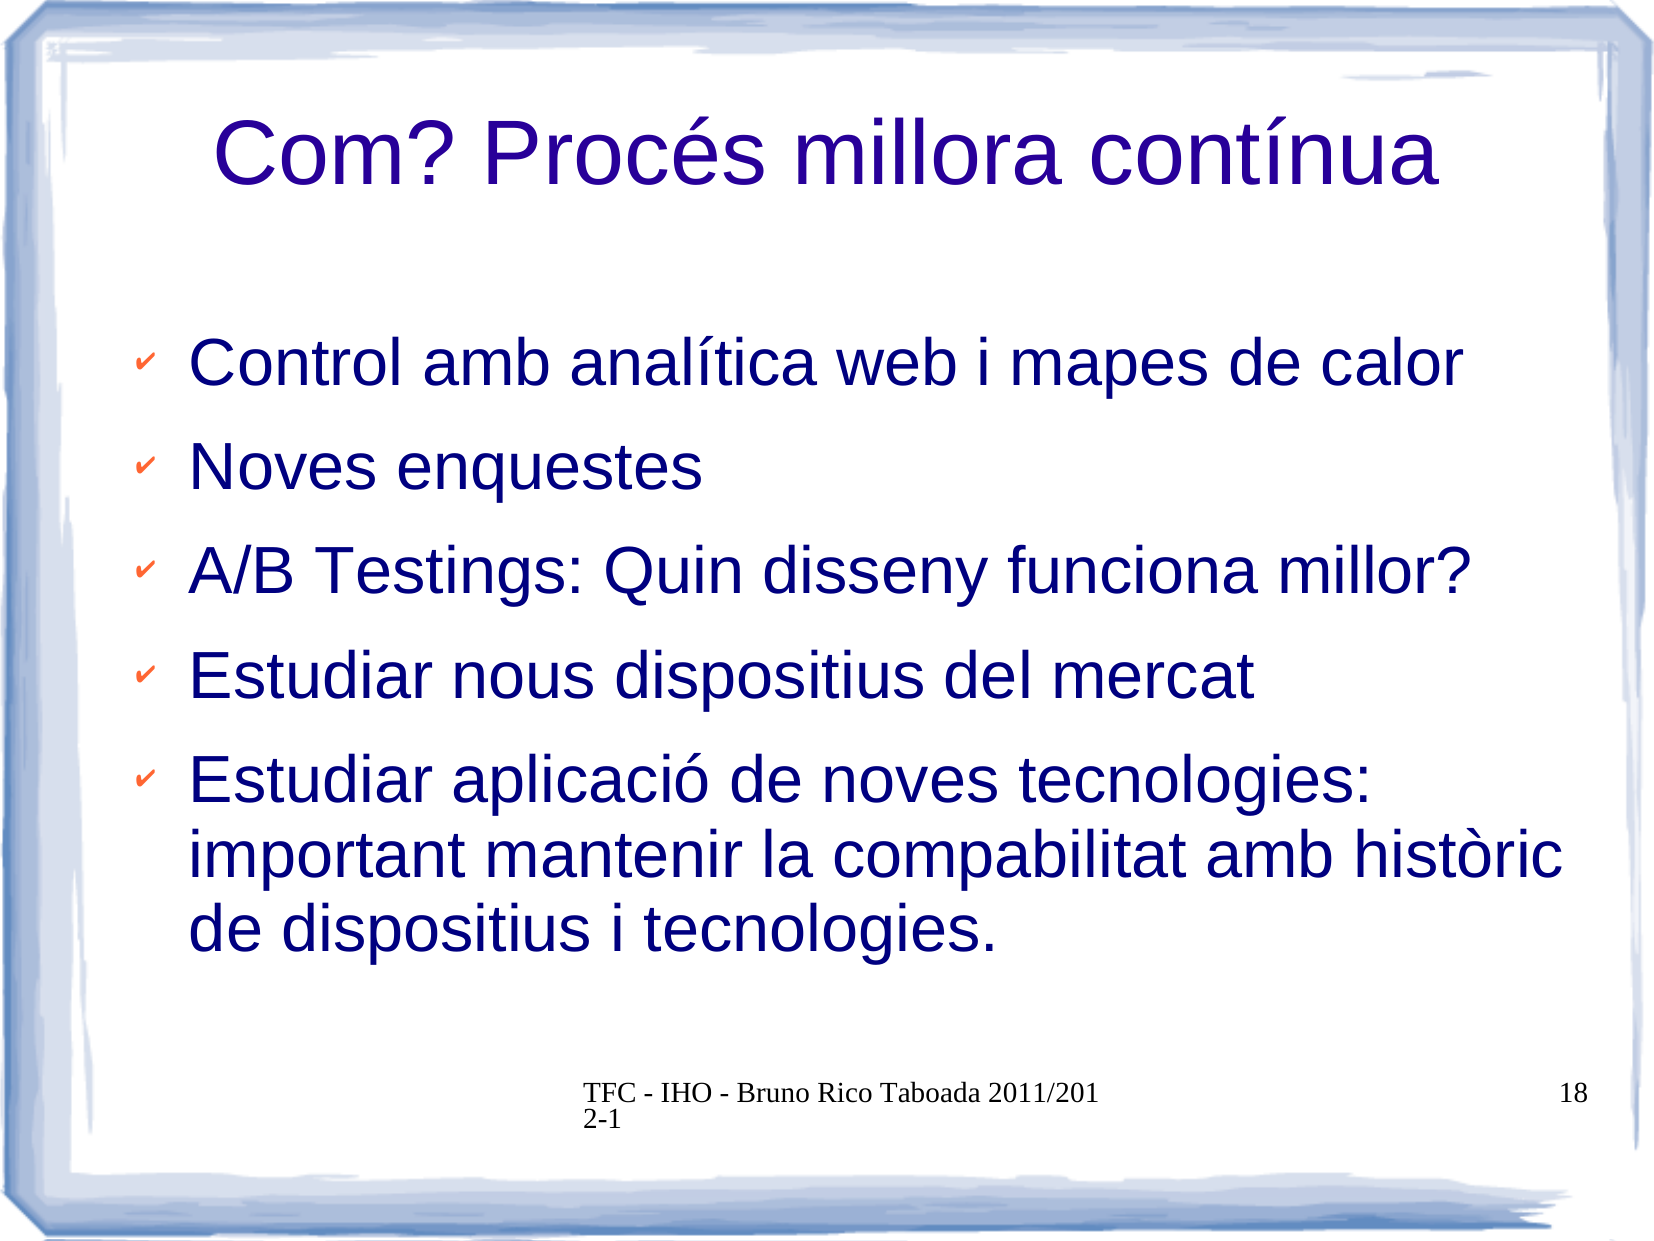

# Com? Procés millora contínua
Control amb analítica web i mapes de calor
Noves enquestes
A/B Testings: Quin disseny funciona millor?
Estudiar nous dispositius del mercat
Estudiar aplicació de noves tecnologies: important mantenir la compabilitat amb històric de dispositius i tecnologies.
TFC - IHO - Bruno Rico Taboada 2011/2012-1
18